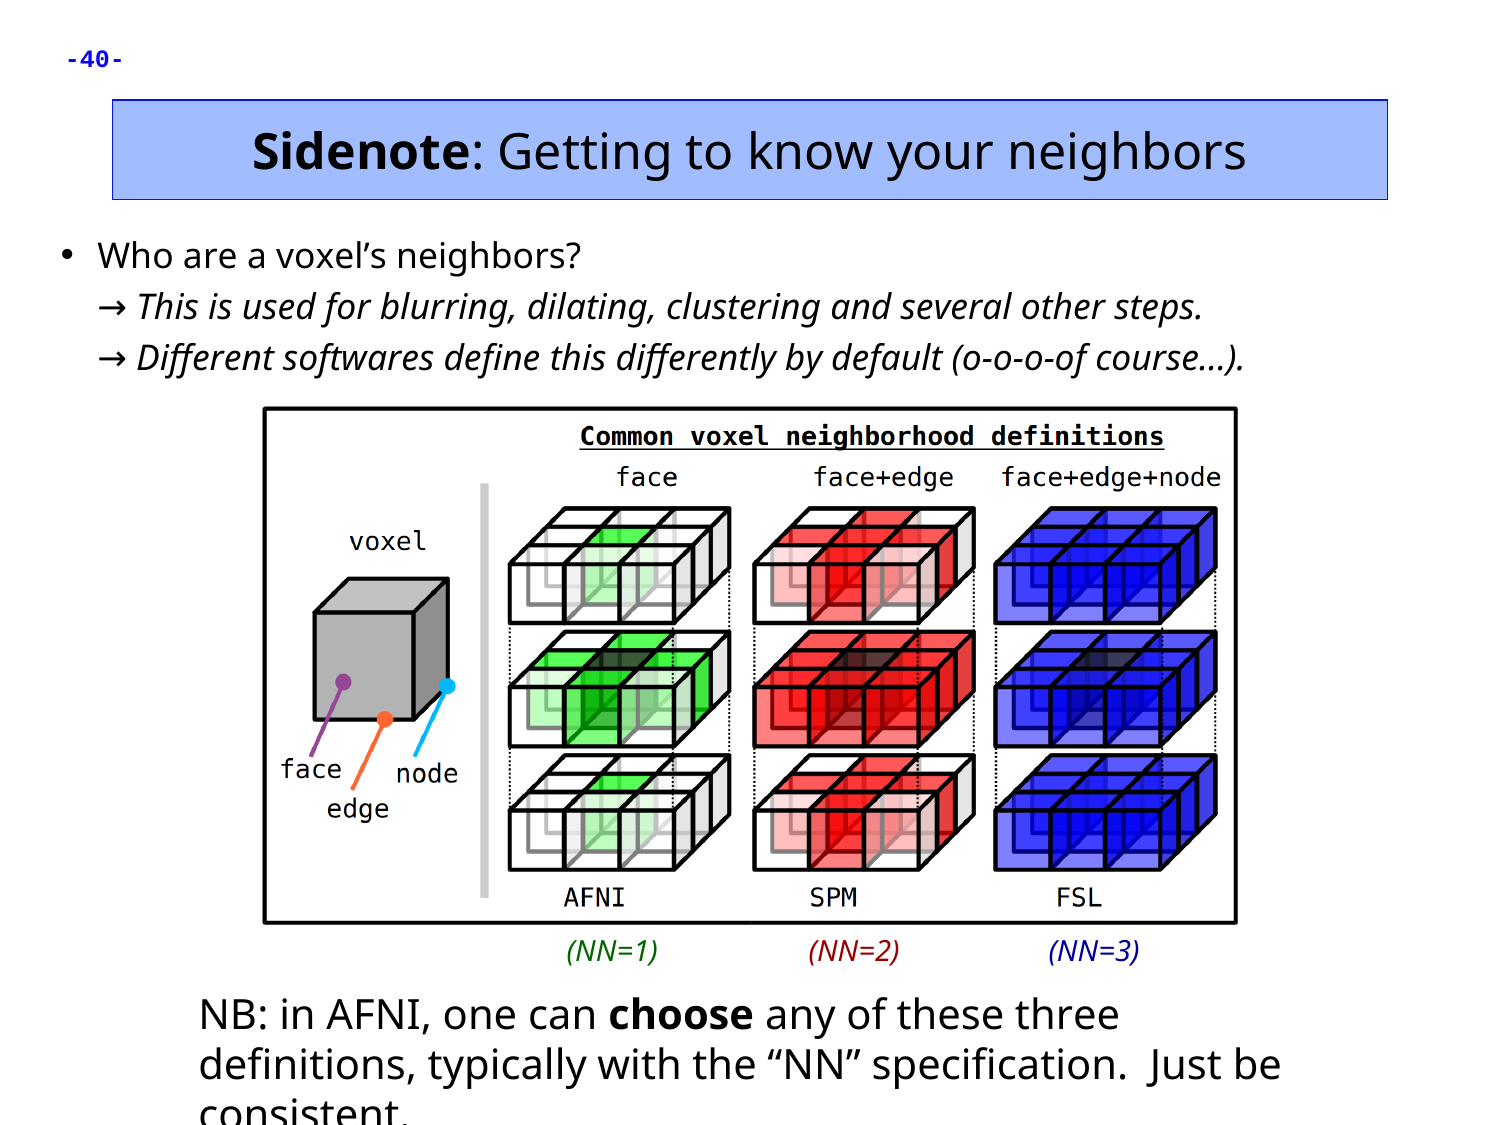

Sidenote: Getting to know your neighbors
Who are a voxel’s neighbors?
→ This is used for blurring, dilating, clustering and several other steps.
→ Different softwares define this differently by default (o-o-o-of course…).
(NN=1)
(NN=2)
(NN=3)
NB: in AFNI, one can choose any of these three definitions, typically with the “NN” specification. Just be consistent.